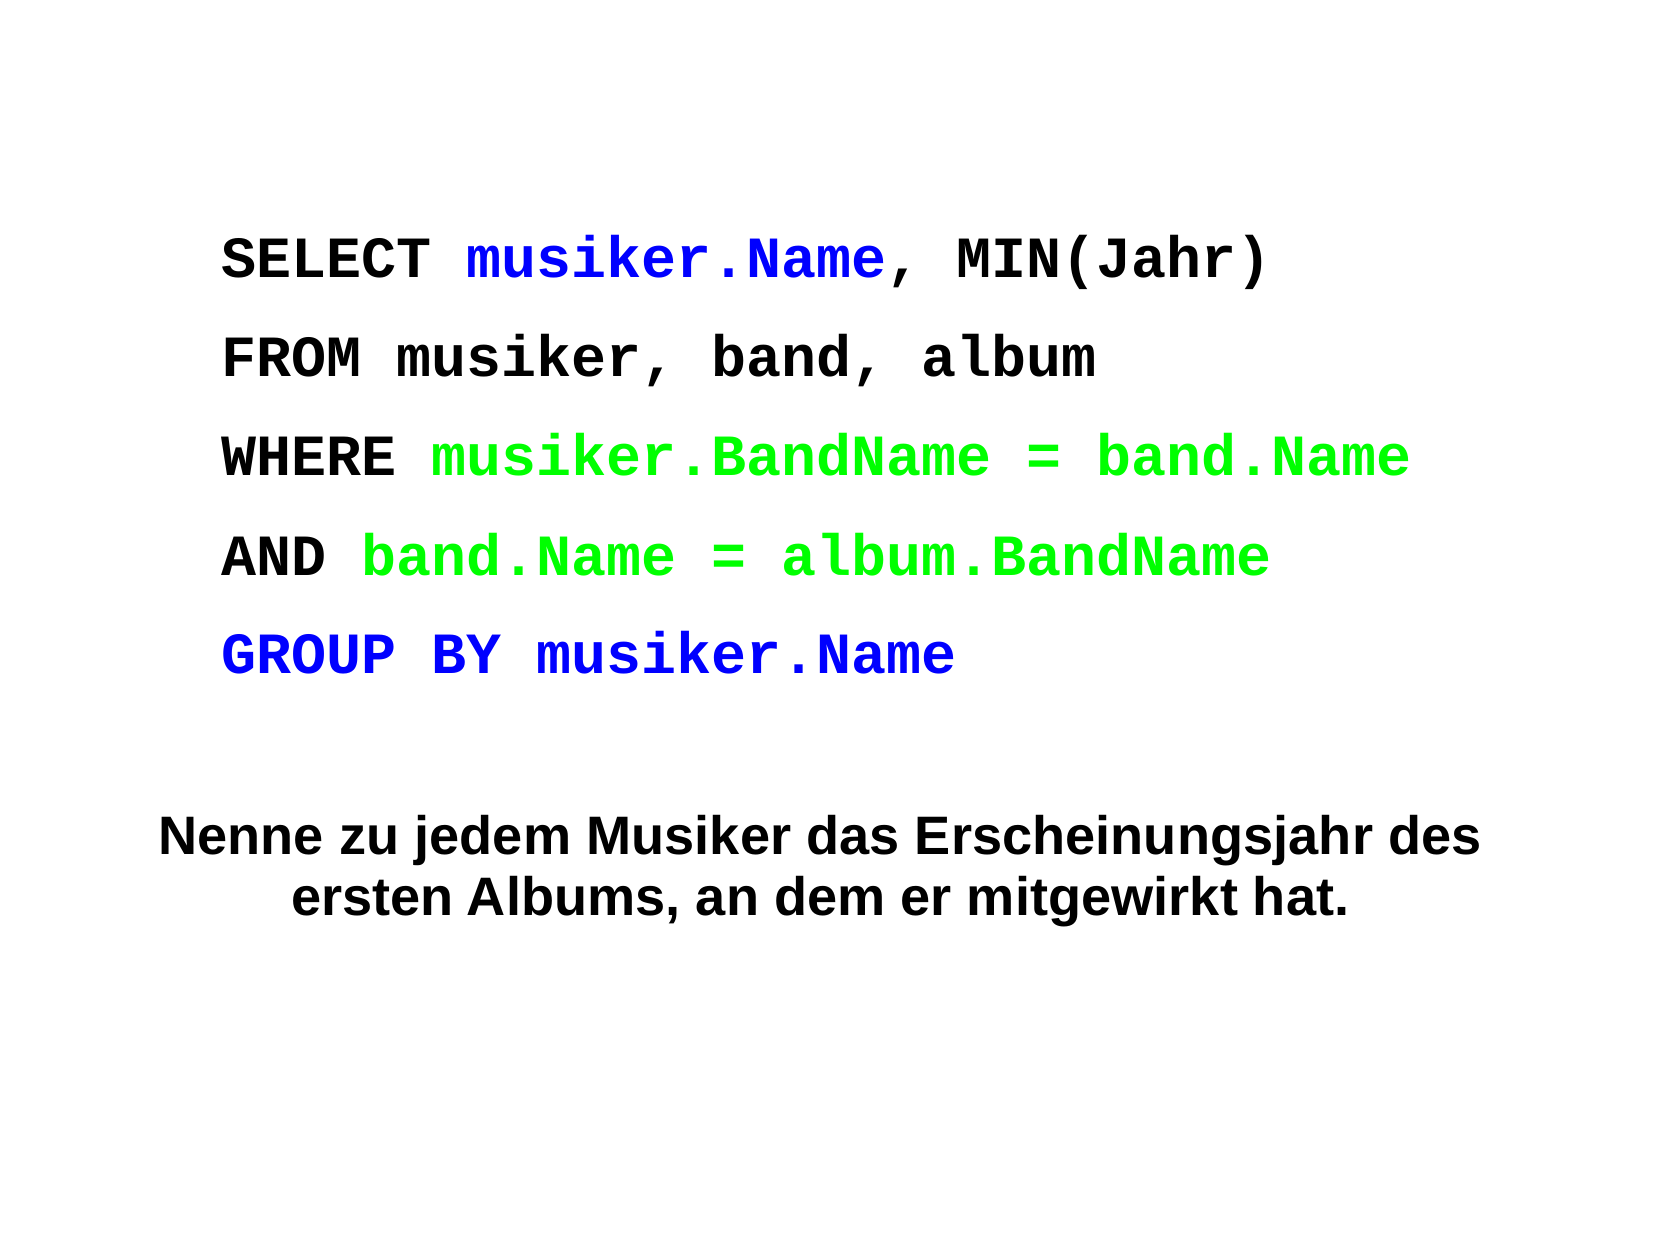

SELECT musiker.Name, MIN(Jahr)
FROM musiker, band, album
WHERE musiker.BandName = band.Name
AND band.Name = album.BandName
GROUP BY musiker.Name
# Nenne zu jedem Musiker das Erscheinungsjahr des ersten Albums, an dem er mitgewirkt hat.